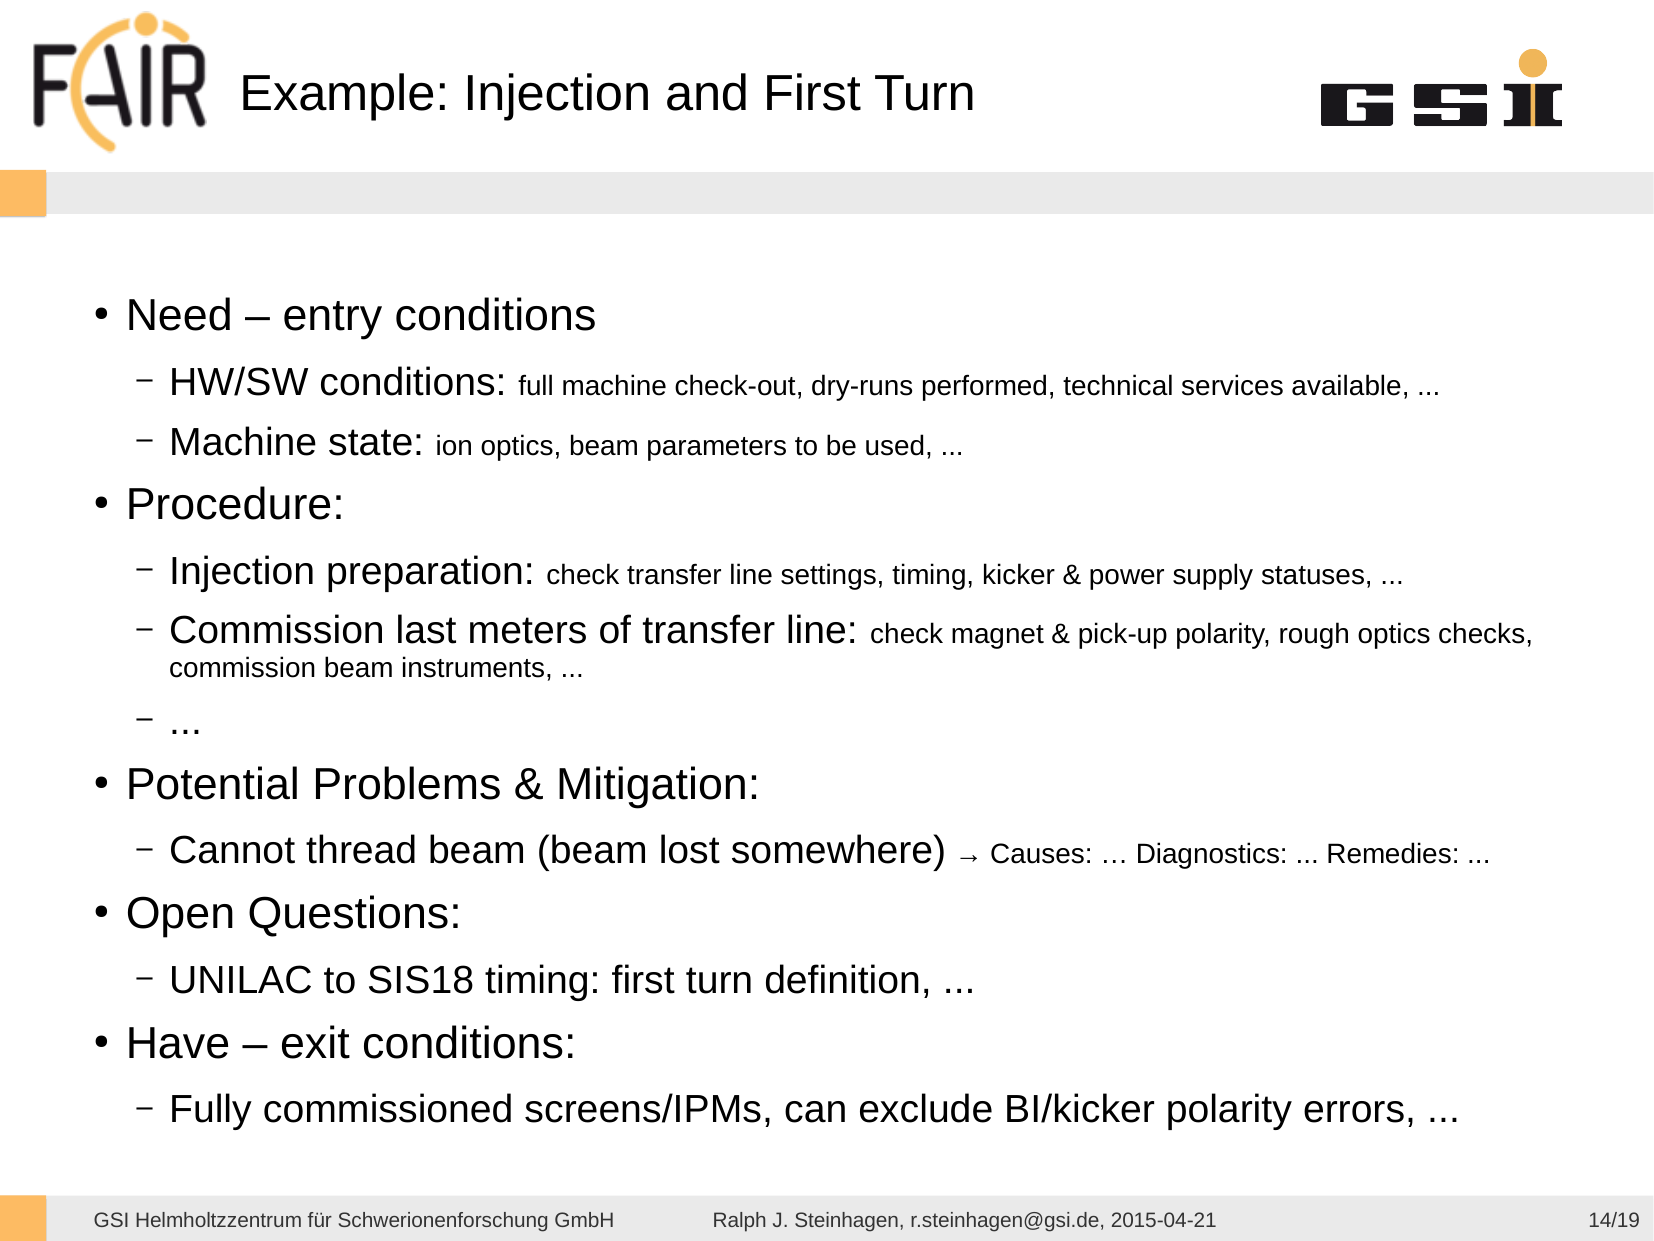

# Example: Injection and First Turn
Need – entry conditions
HW/SW conditions: full machine check-out, dry-runs performed, technical services available, ...
Machine state: ion optics, beam parameters to be used, ...
Procedure:
Injection preparation: check transfer line settings, timing, kicker & power supply statuses, ...
Commission last meters of transfer line: check magnet & pick-up polarity, rough optics checks, commission beam instruments, ...
...
Potential Problems & Mitigation:
Cannot thread beam (beam lost somewhere) → Causes: … Diagnostics: ... Remedies: ...
Open Questions:
UNILAC to SIS18 timing: first turn definition, ...
Have – exit conditions:
Fully commissioned screens/IPMs, can exclude BI/kicker polarity errors, ...